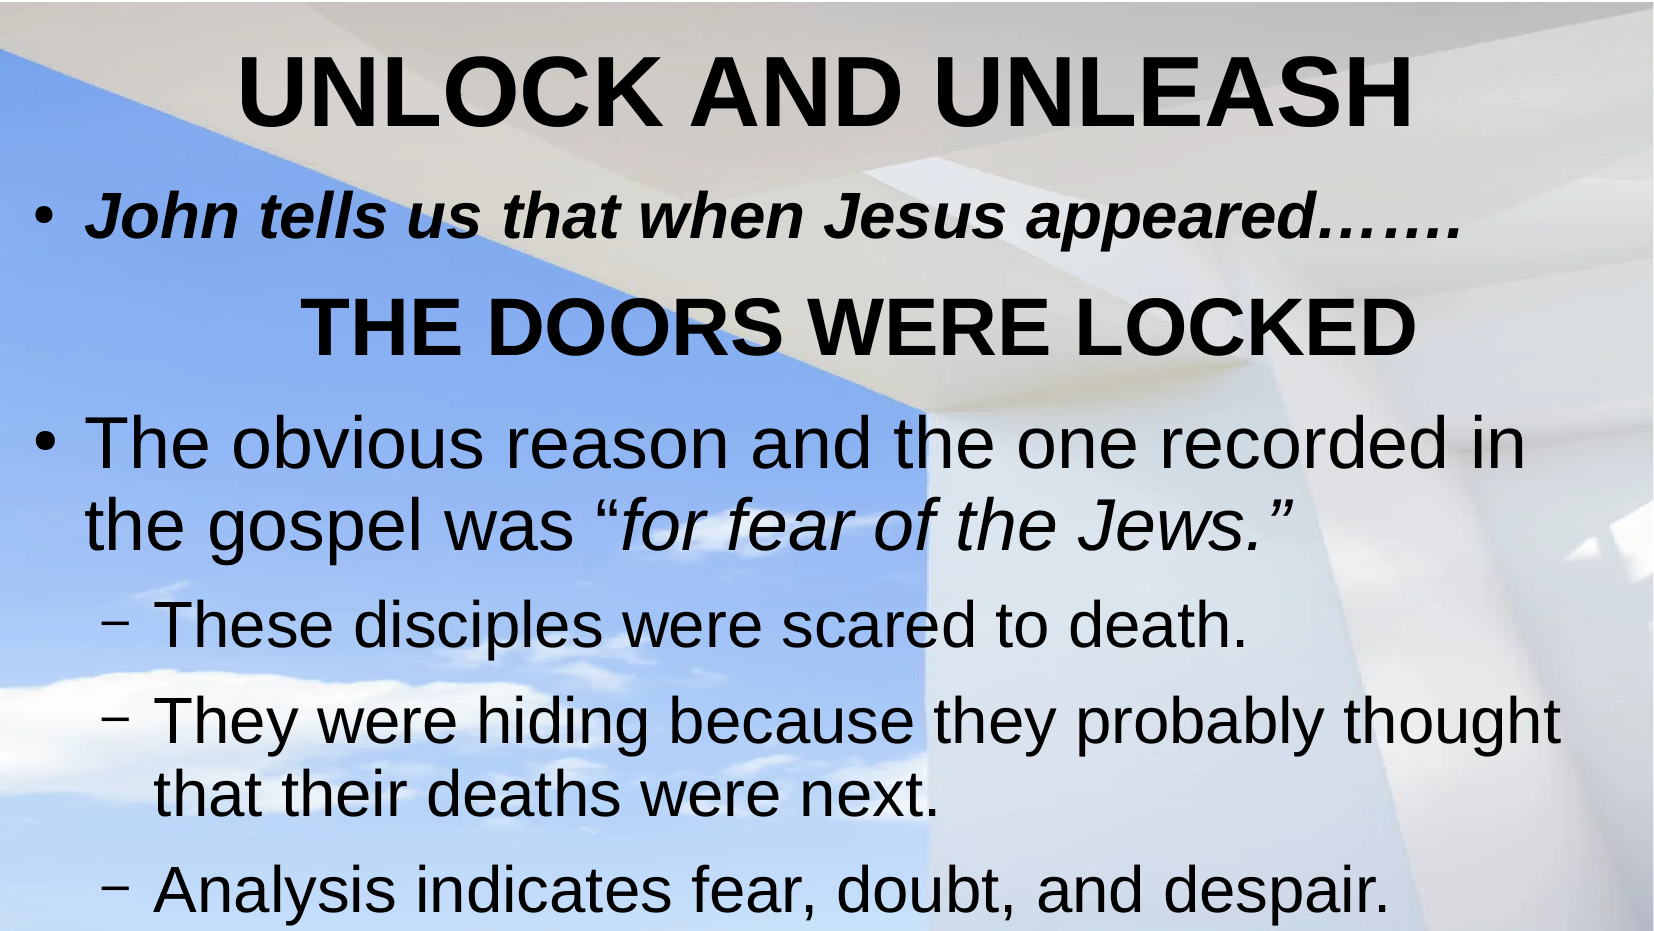

# UNLOCK AND UNLEASH
John tells us that when Jesus appeared…….
THE DOORS WERE LOCKED
The obvious reason and the one recorded in the gospel was “for fear of the Jews.”
These disciples were scared to death.
They were hiding because they probably thought that their deaths were next.
Analysis indicates fear, doubt, and despair.